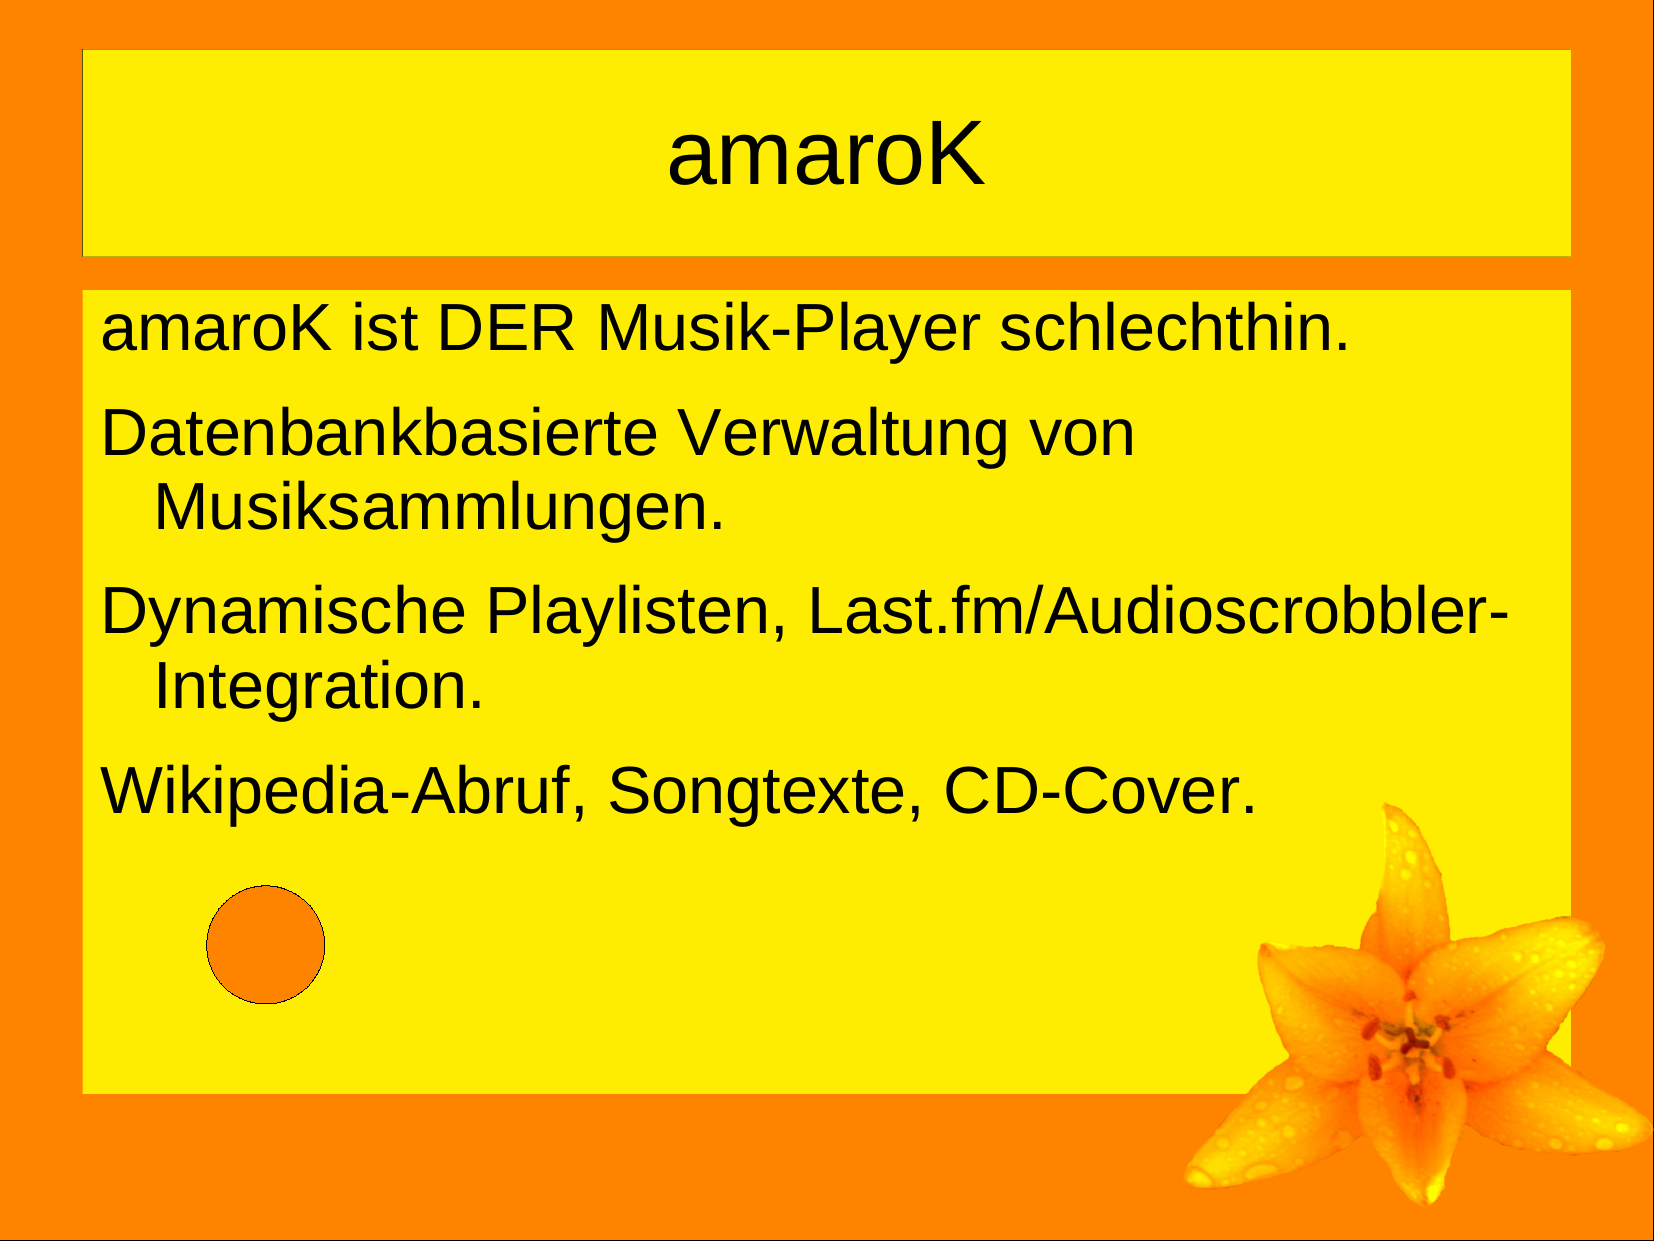

# amaroK
amaroK ist DER Musik-Player schlechthin.
Datenbankbasierte Verwaltung von Musiksammlungen.
Dynamische Playlisten, Last.fm/Audioscrobbler-Integration.
Wikipedia-Abruf, Songtexte, CD-Cover.